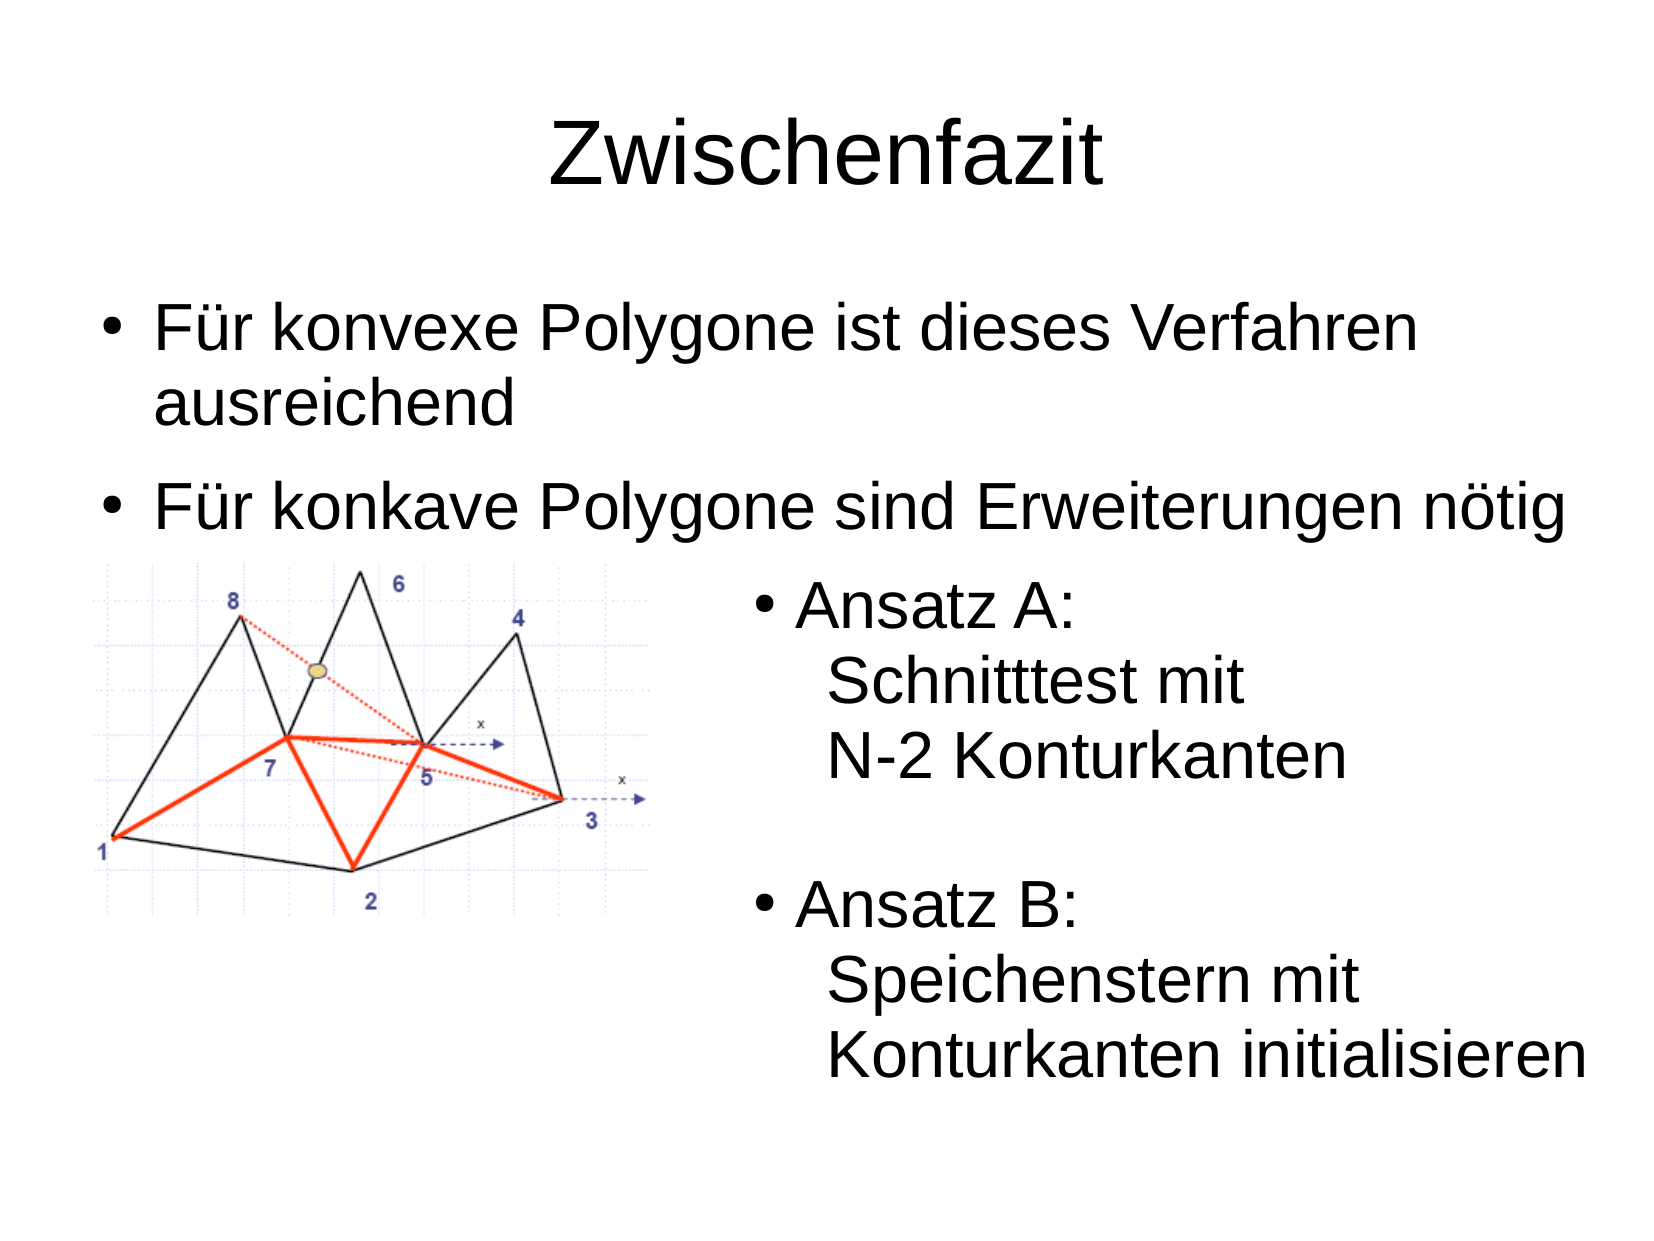

# Zwischenfazit
Für konvexe Polygone ist dieses Verfahren ausreichend
Für konkave Polygone sind Erweiterungen nötig
 Ansatz A:
	Schnitttest mit
	N-2 Konturkanten
 Ansatz B:
	Speichenstern mit
	Konturkanten initialisieren